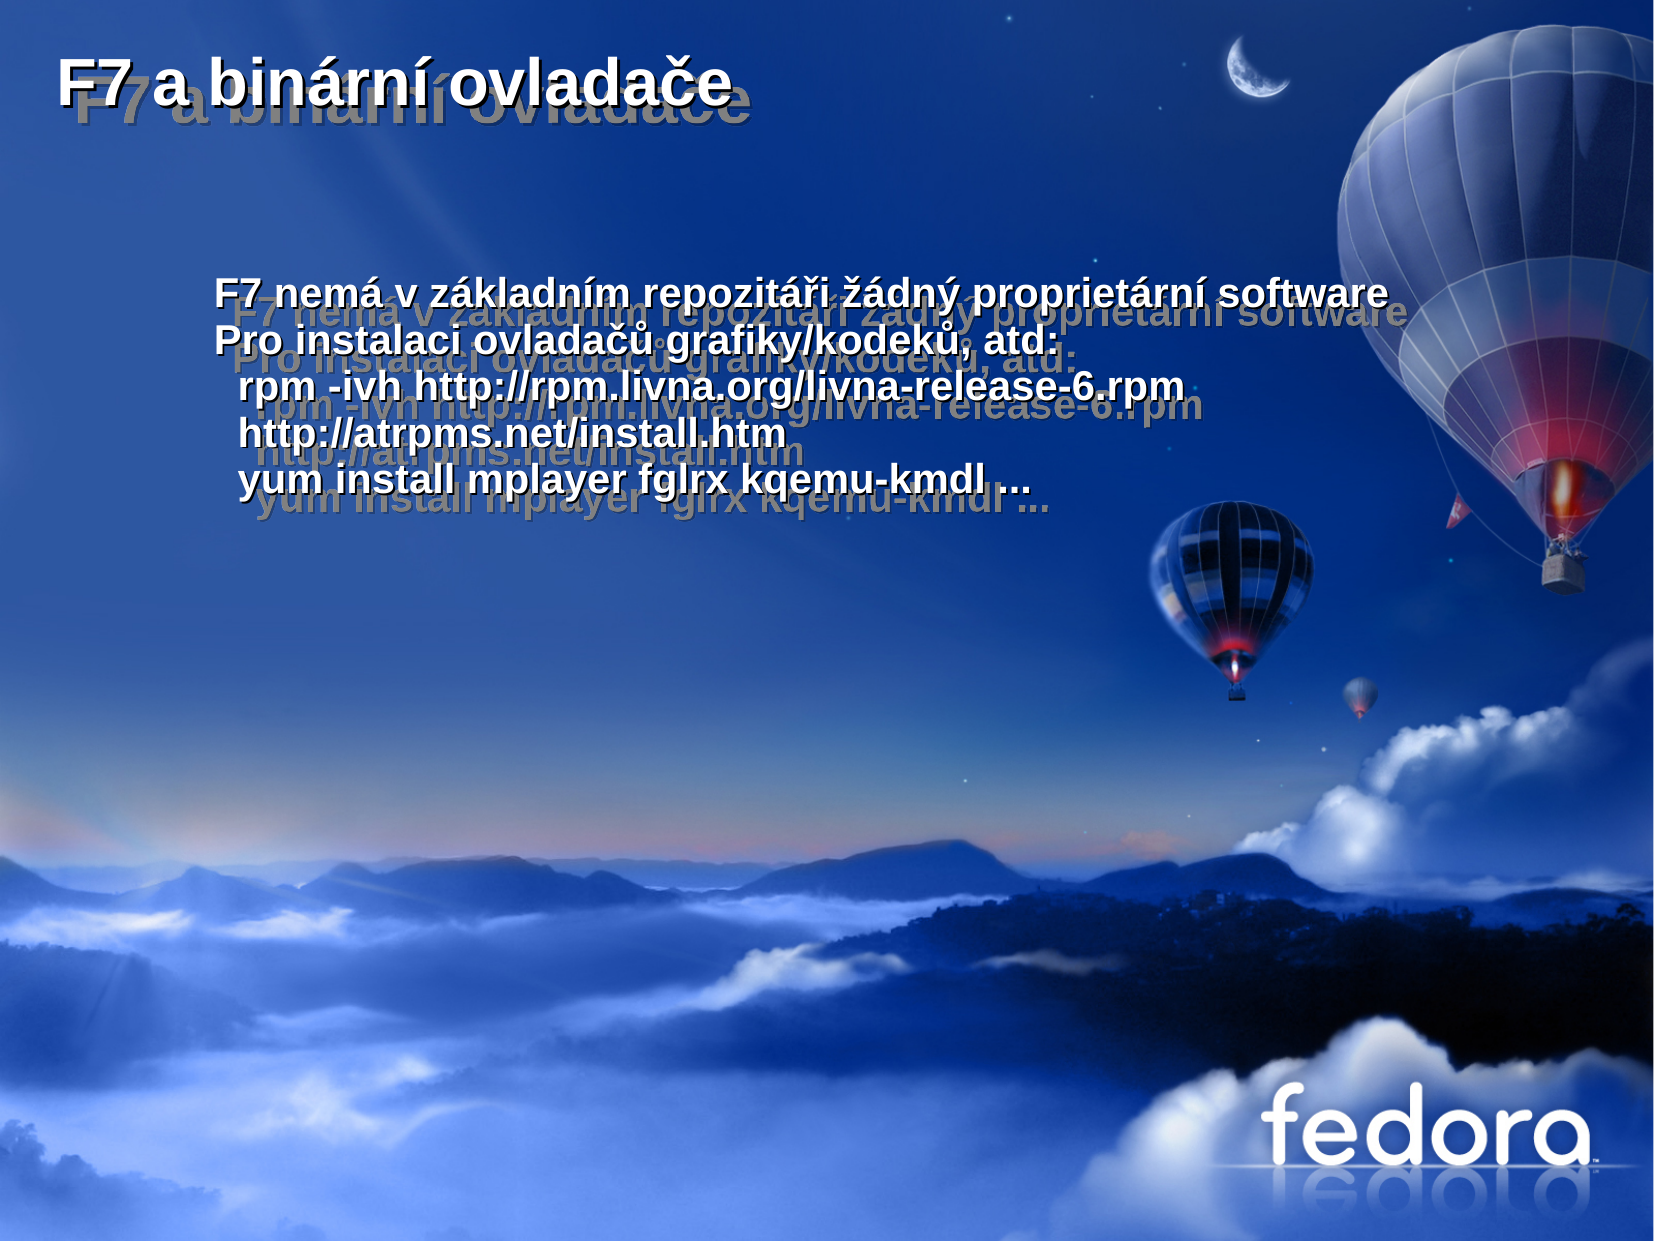

F7 a binární ovladače
 F7 nemá v základním repozitáři žádný proprietární software
 Pro instalaci ovladačů grafiky/kodeků, atd:
rpm -ivh http://rpm.livna.org/livna-release-6.rpm
http://atrpms.net/install.htm
yum install mplayer fglrx kqemu-kmdl ...